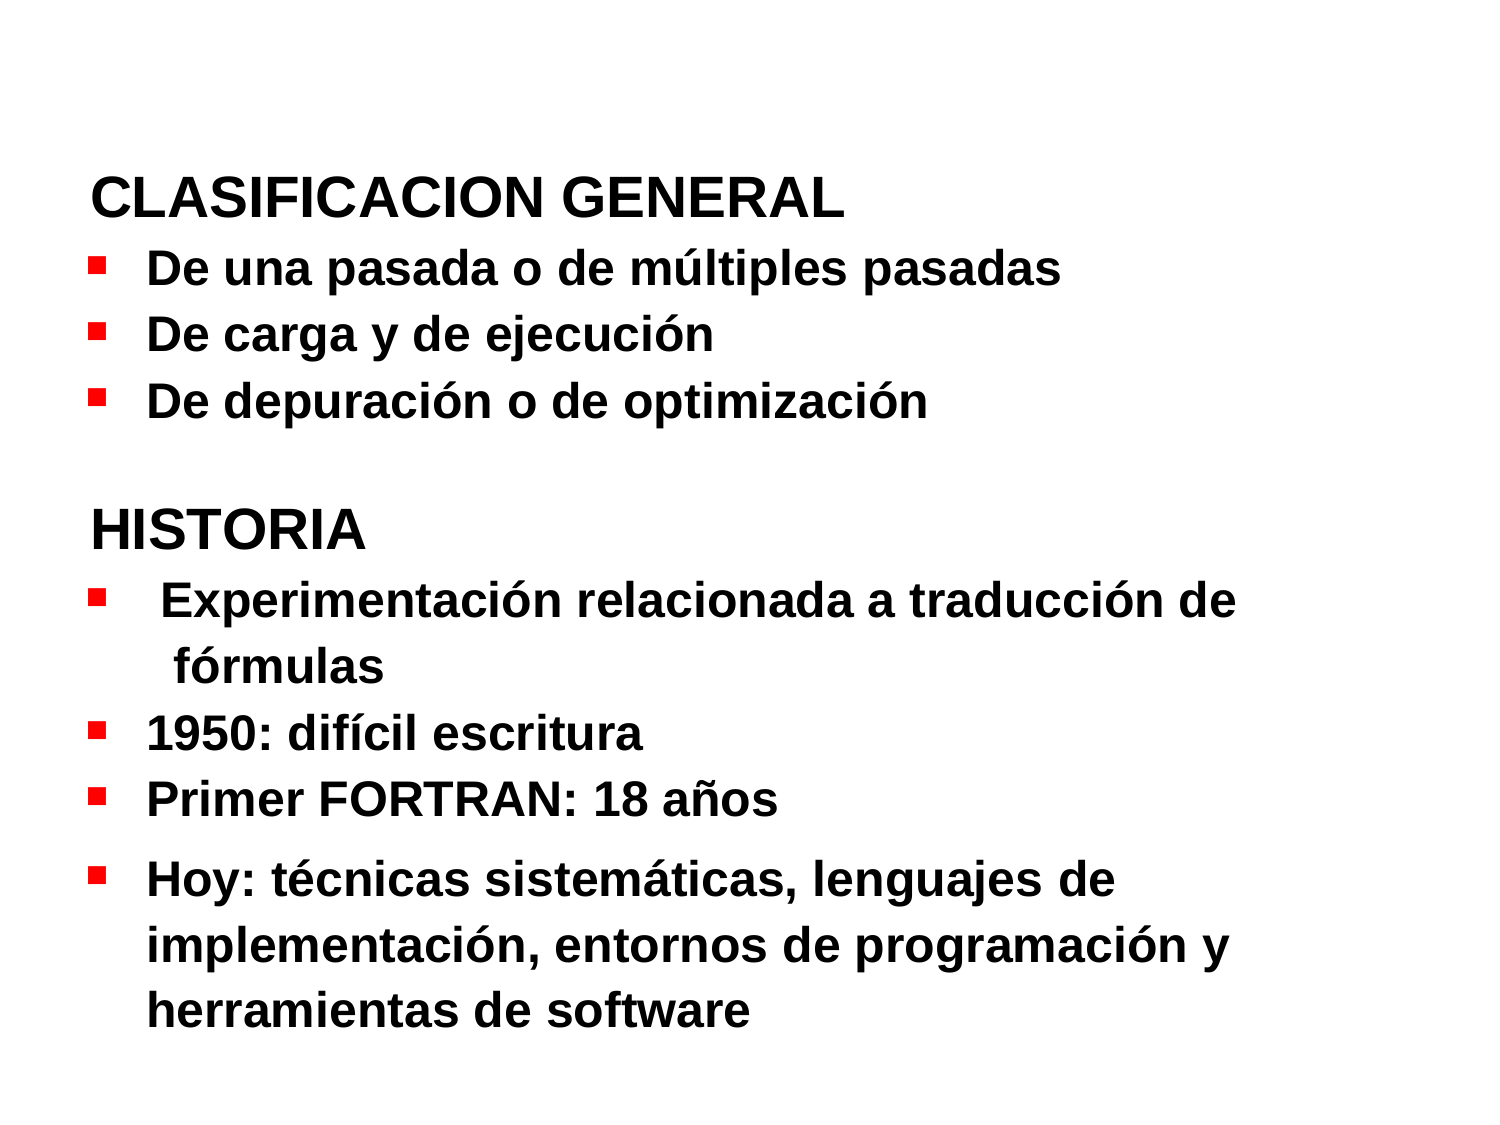

#
CLASIFICACION GENERAL
De una pasada o de múltiples pasadas
De carga y de ejecución
De depuración o de optimización
HISTORIA
 Experimentación relacionada a traducción de
 fórmulas
1950: difícil escritura
Primer FORTRAN: 18 años
Hoy: técnicas sistemáticas, lenguajes de implementación, entornos de programación y
 herramientas de software
Año 2004
7